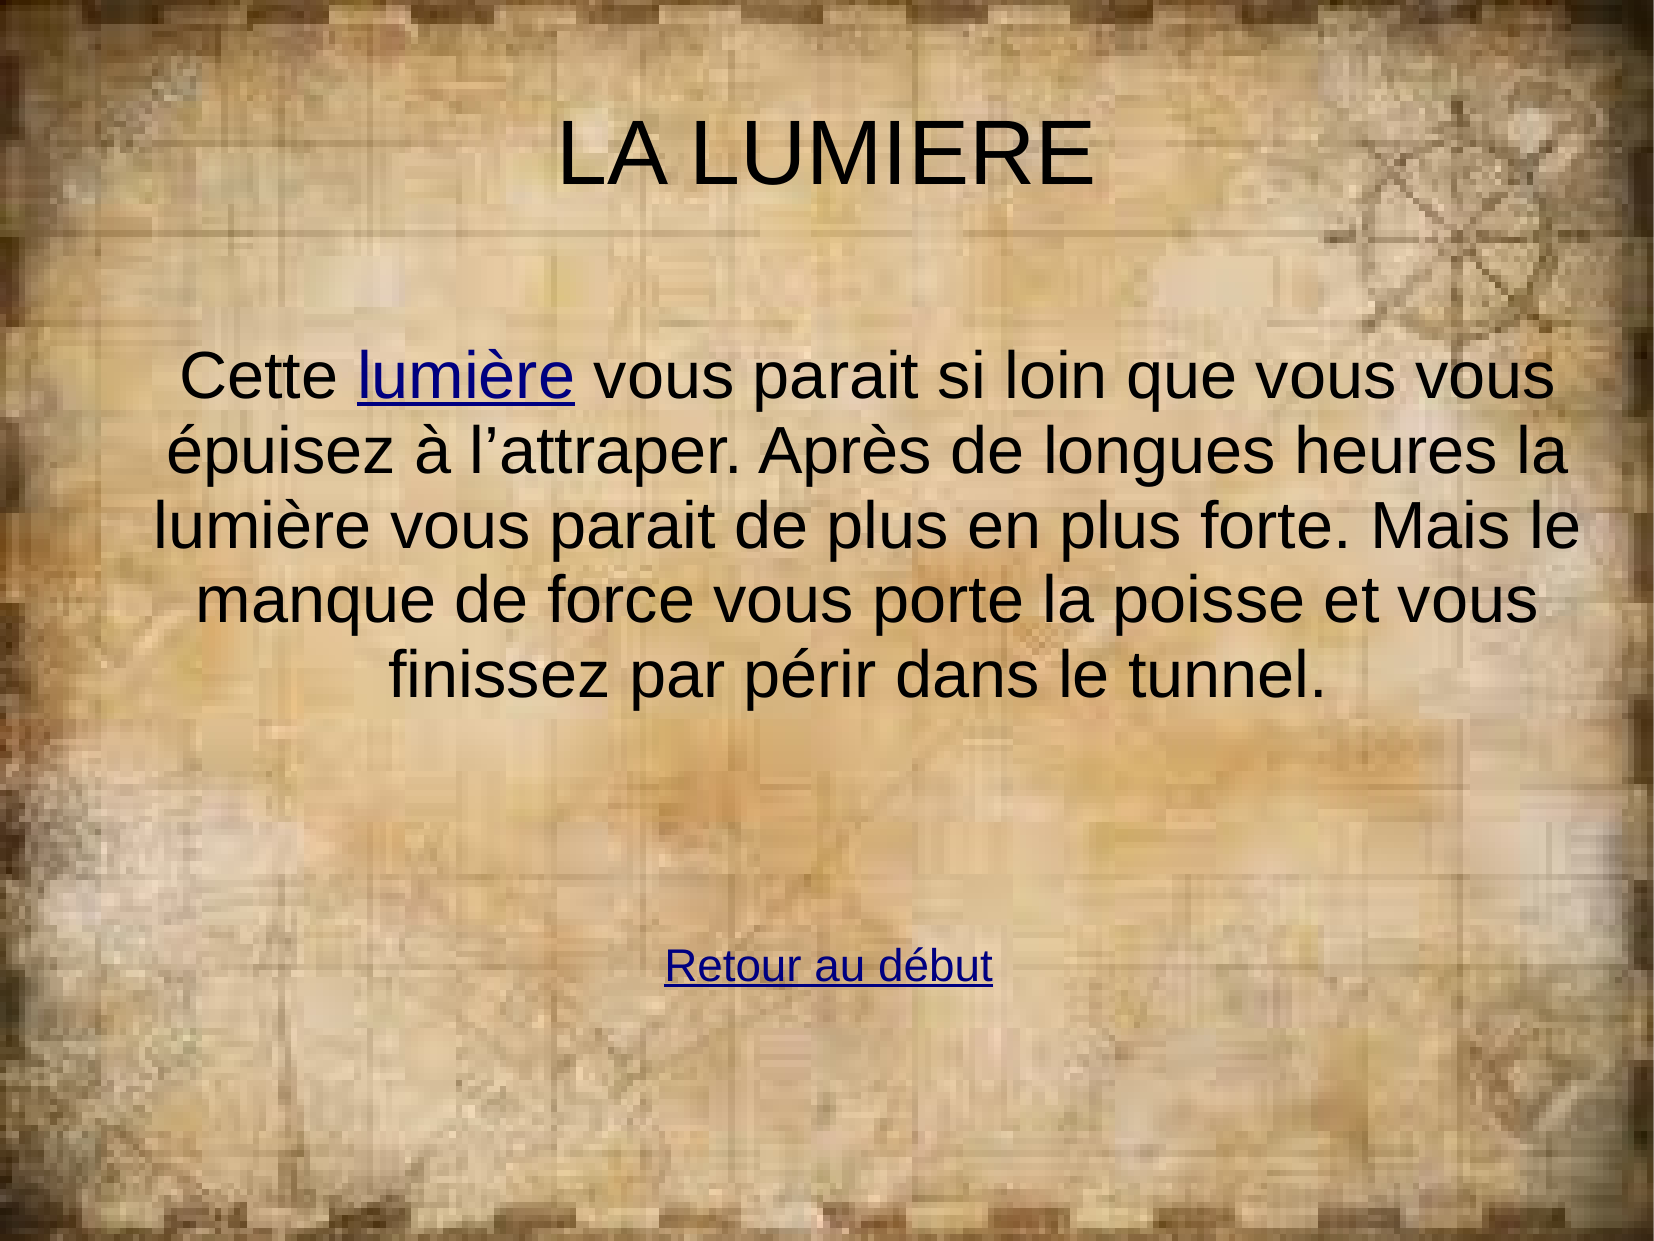

# LA LUMIERE
Cette lumière vous parait si loin que vous vous épuisez à l’attraper. Après de longues heures la lumière vous parait de plus en plus forte. Mais le manque de force vous porte la poisse et vous finissez par périr dans le tunnel.
Retour au début